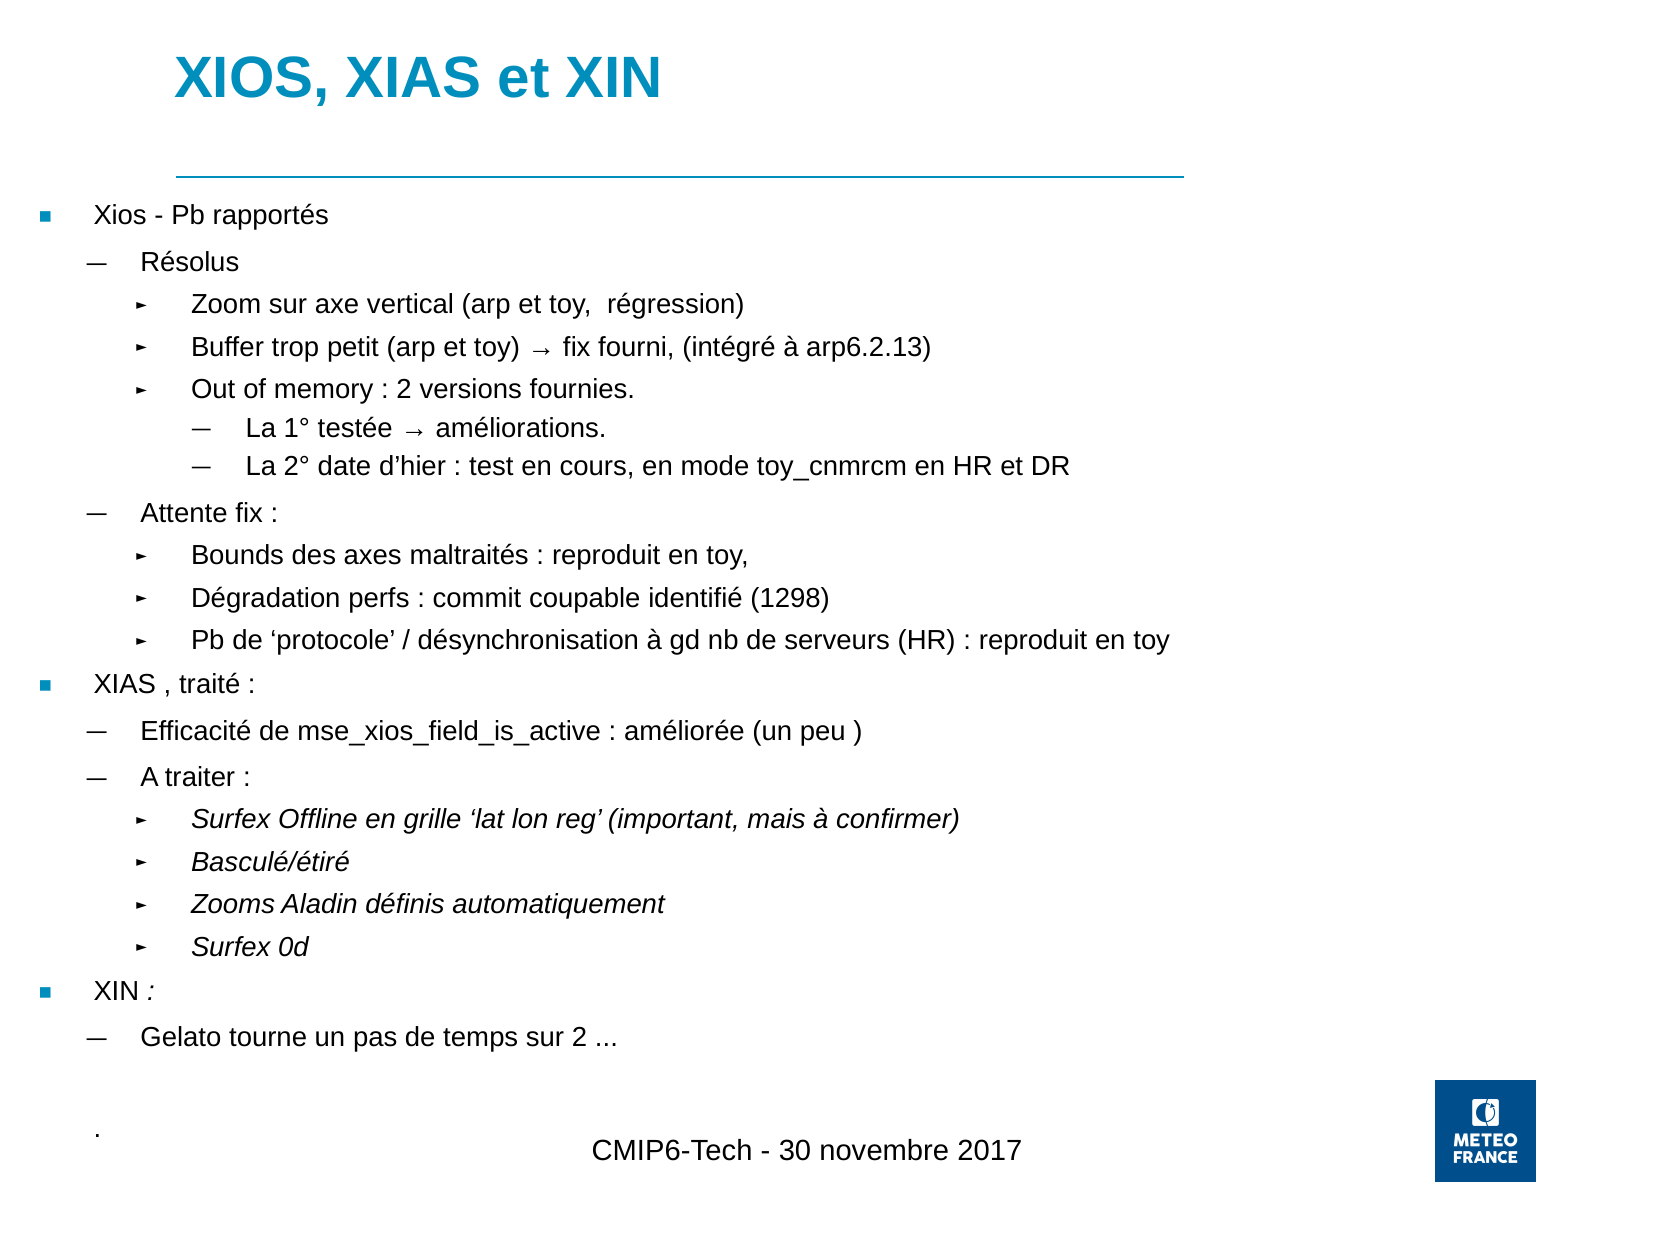

# XIOS, XIAS et XIN
Xios - Pb rapportés
Résolus
Zoom sur axe vertical (arp et toy, régression)
Buffer trop petit (arp et toy) → fix fourni, (intégré à arp6.2.13)
Out of memory : 2 versions fournies.
La 1° testée → améliorations.
La 2° date d’hier : test en cours, en mode toy_cnmrcm en HR et DR
Attente fix :
Bounds des axes maltraités : reproduit en toy,
Dégradation perfs : commit coupable identifié (1298)
Pb de ‘protocole’ / désynchronisation à gd nb de serveurs (HR) : reproduit en toy
XIAS , traité :
Efficacité de mse_xios_field_is_active : améliorée (un peu )
A traiter :
Surfex Offline en grille ‘lat lon reg’ (important, mais à confirmer)
Basculé/étiré
Zooms Aladin définis automatiquement
Surfex 0d
XIN :
Gelato tourne un pas de temps sur 2 ...
.
CMIP6-Tech - 30 novembre 2017